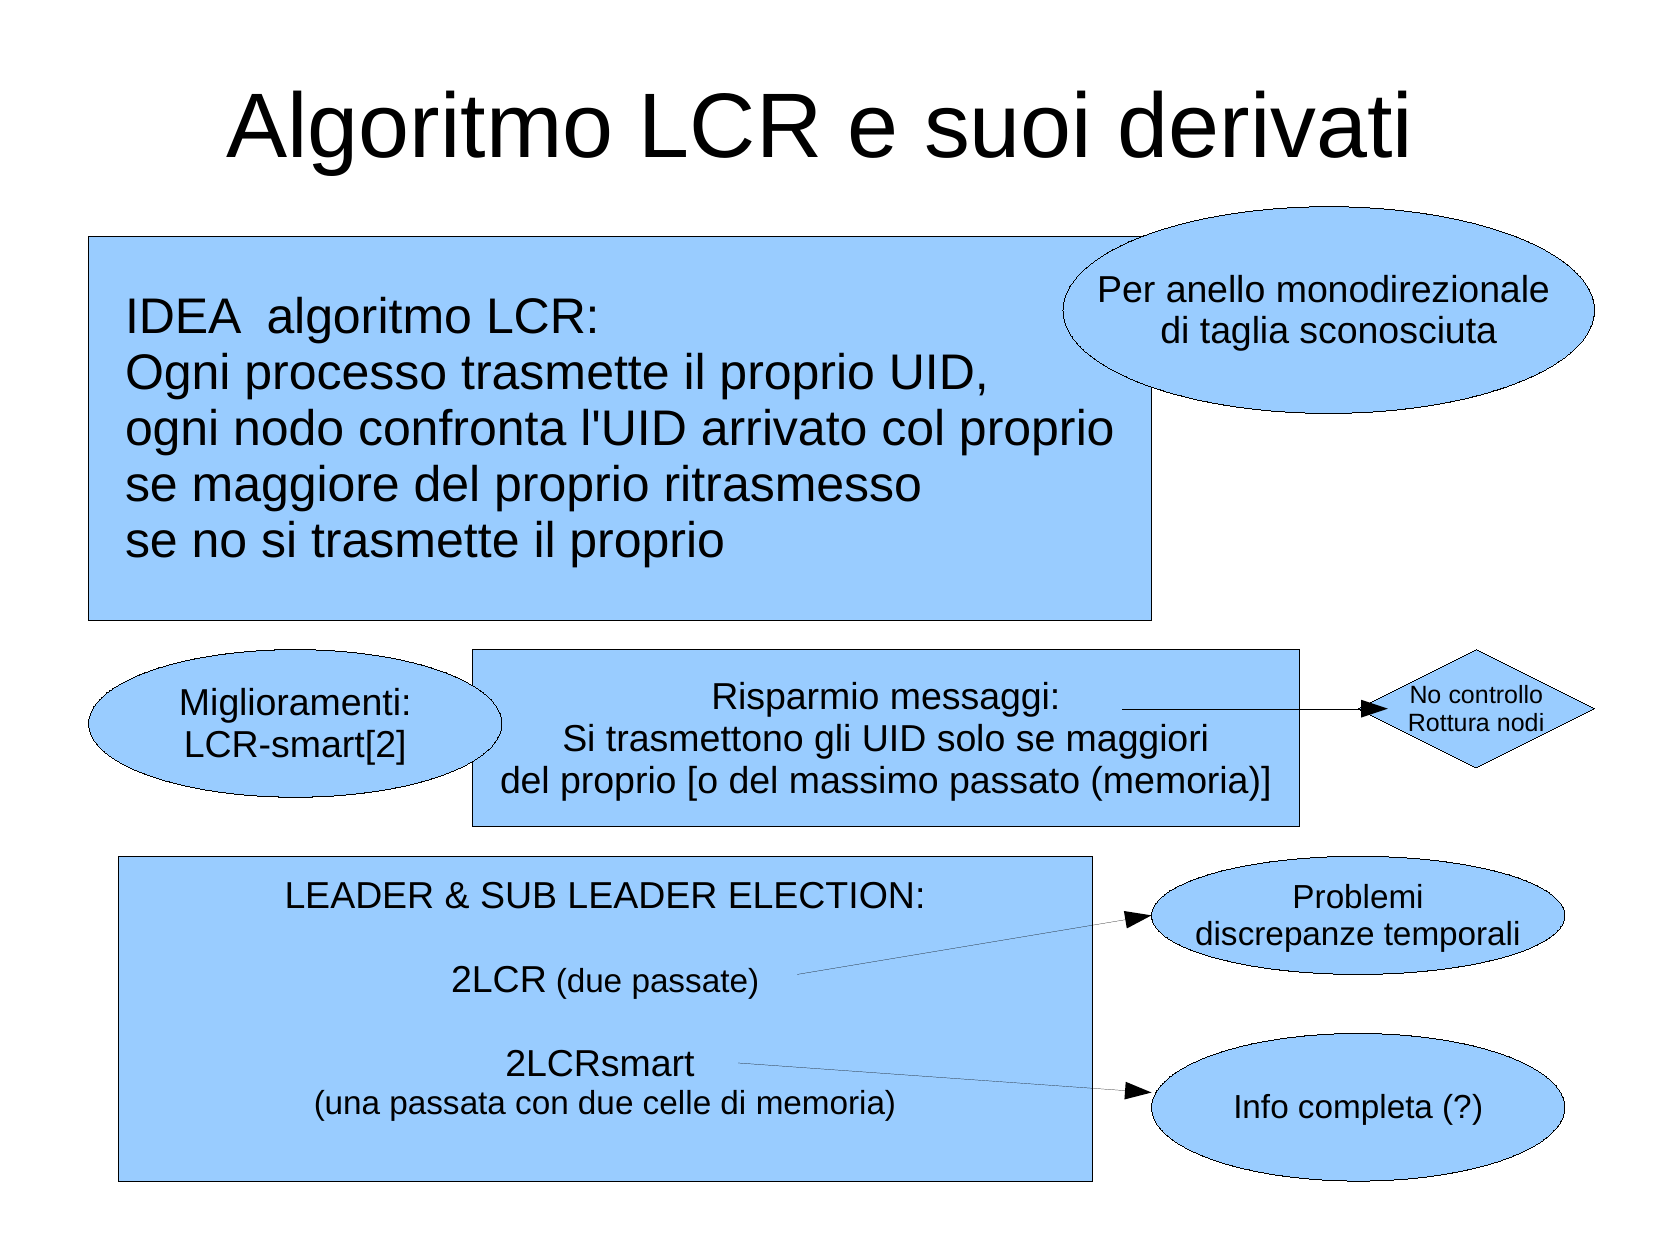

# Algoritmo LCR e suoi derivati
Per anello monodirezionale
di taglia sconosciuta
IDEA algoritmo LCR:
Ogni processo trasmette il proprio UID,
ogni nodo confronta l'UID arrivato col proprio
se maggiore del proprio ritrasmesso
se no si trasmette il proprio
Miglioramenti:
LCR-smart[2]
Risparmio messaggi:
Si trasmettono gli UID solo se maggiori
del proprio [o del massimo passato (memoria)]
No controllo
Rottura nodi
LEADER & SUB LEADER ELECTION:
2LCR (due passate)
2LCRsmart
(una passata con due celle di memoria)
Problemi
discrepanze temporali
Info completa (?)